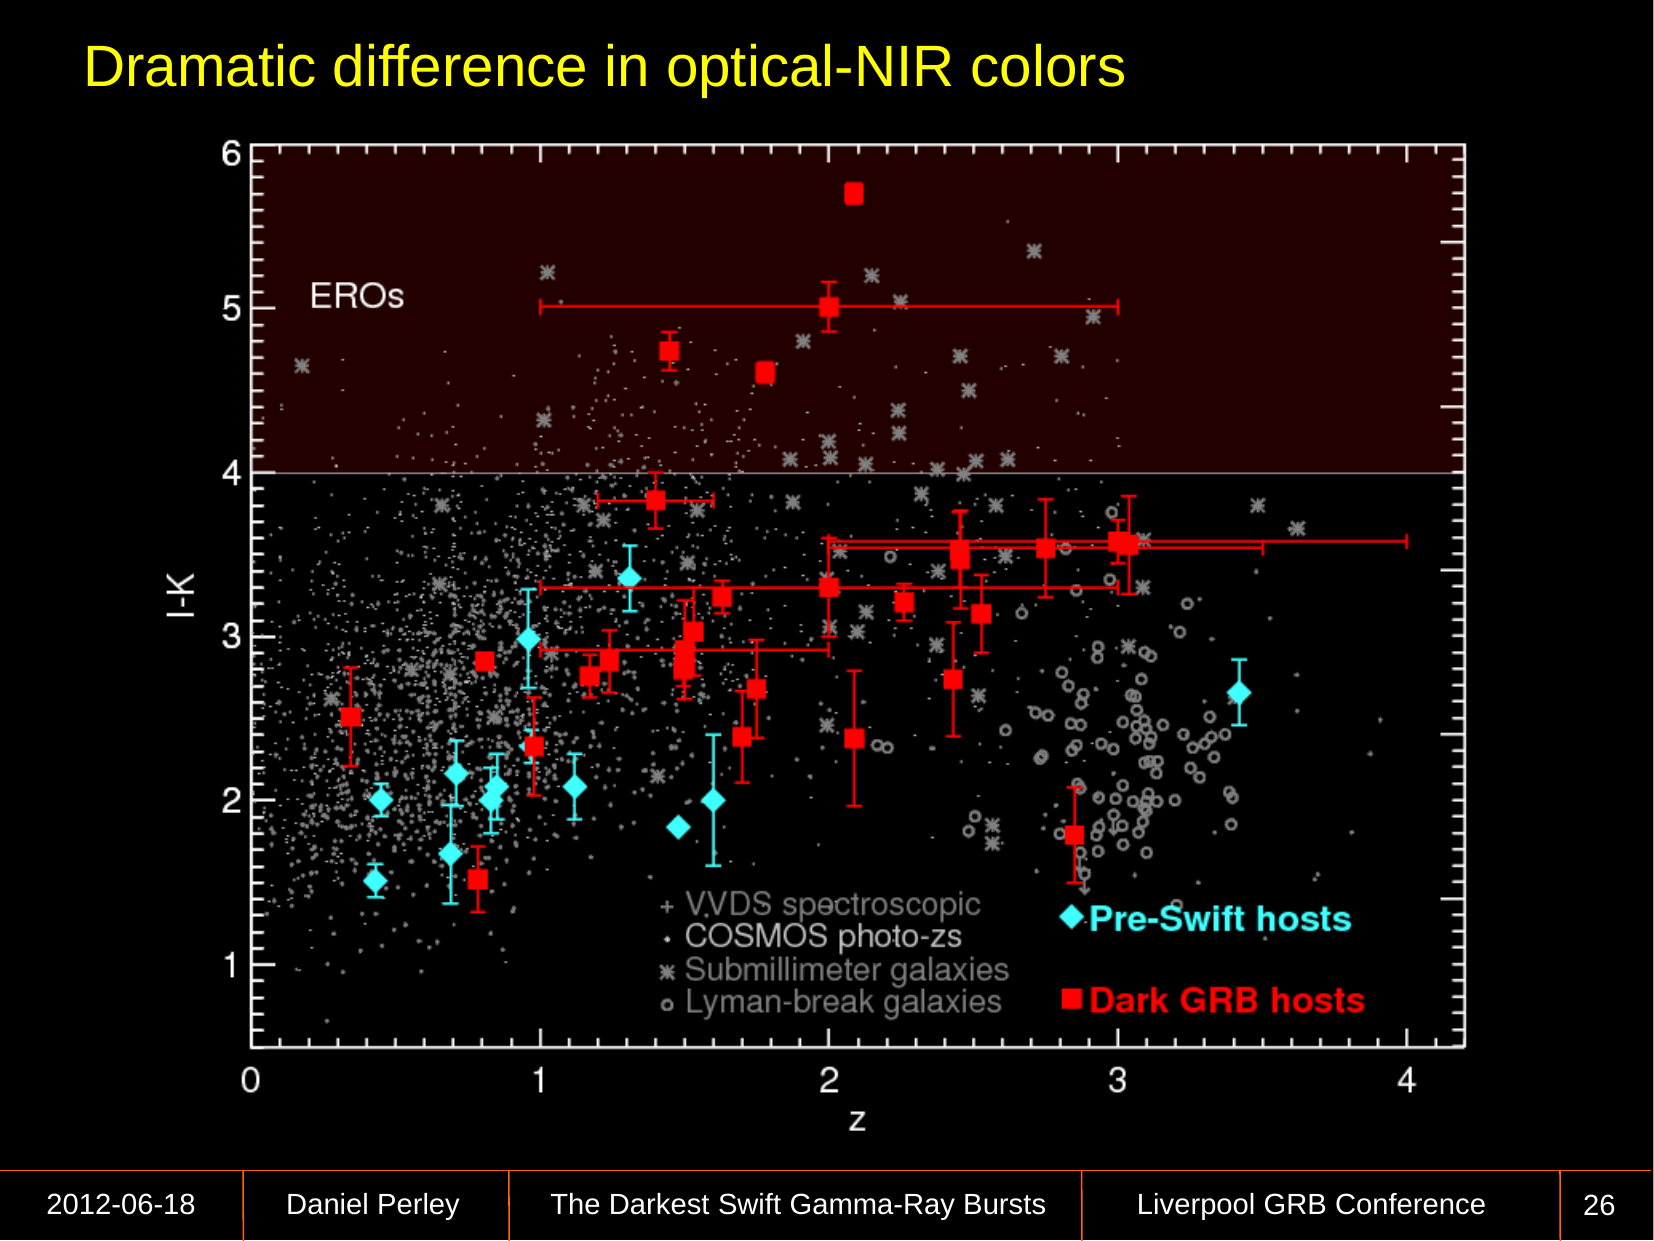

# Dramatic difference in optical-NIR colors
26